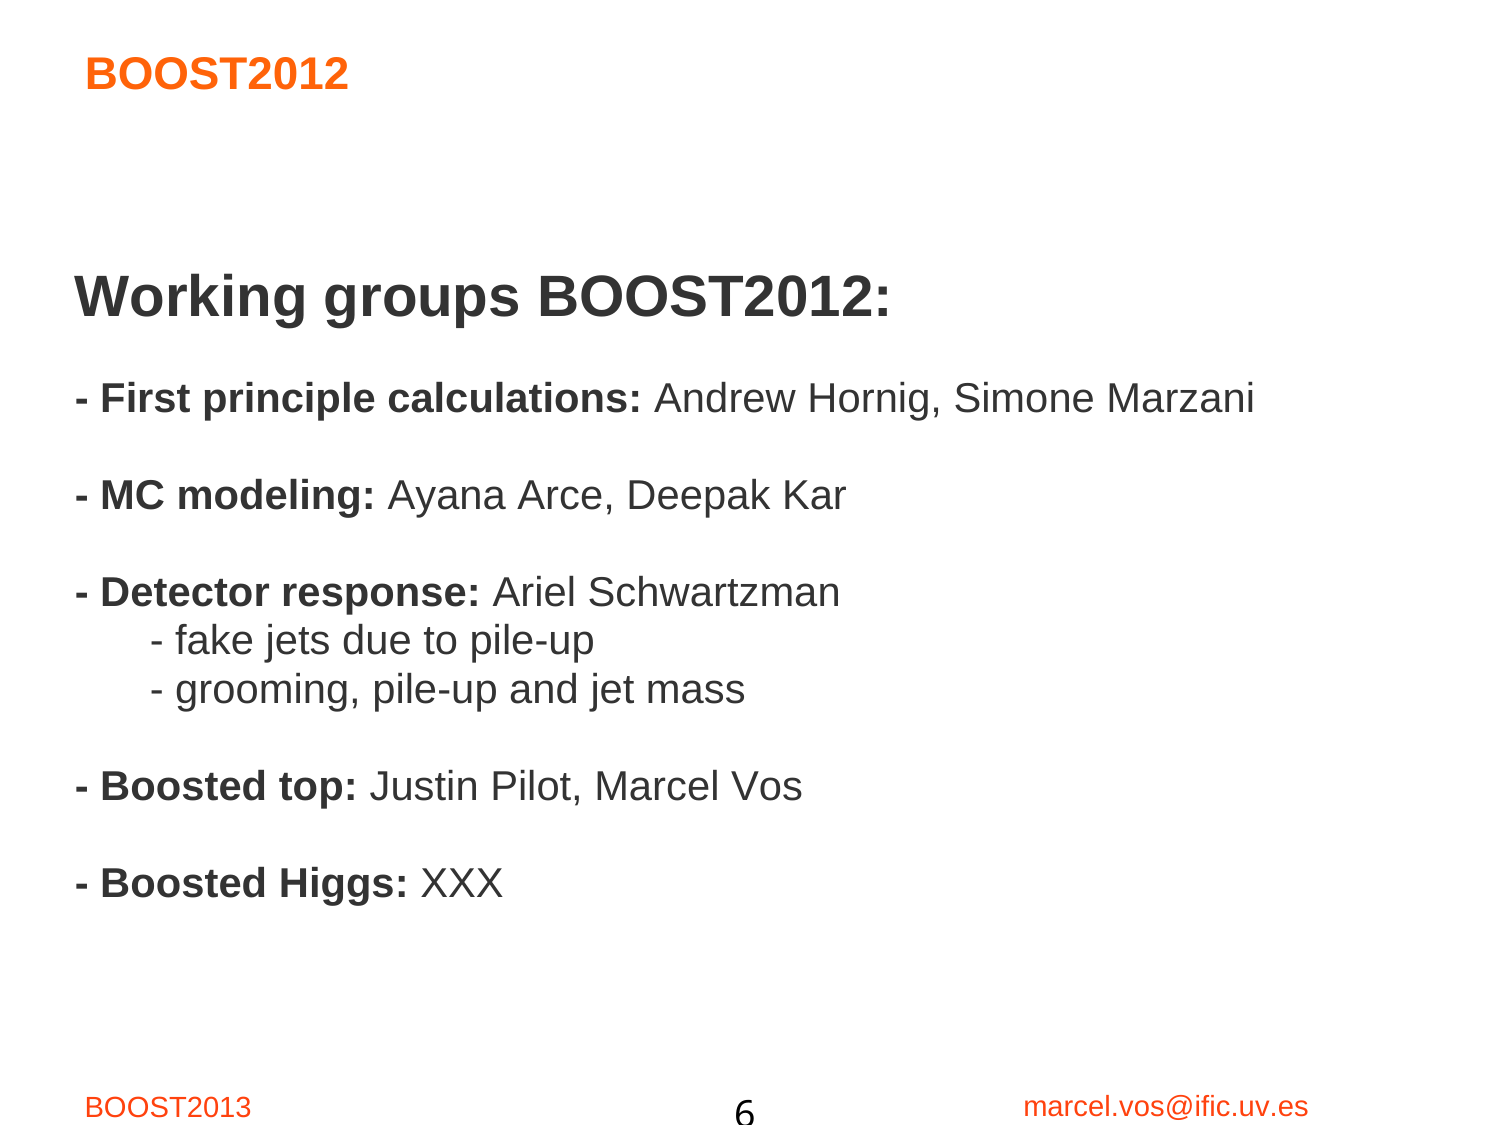

# BOOST2012
Working groups BOOST2012:
- First principle calculations: Andrew Hornig, Simone Marzani
- MC modeling: Ayana Arce, Deepak Kar
- Detector response: Ariel Schwartzman
	- fake jets due to pile-up
	- grooming, pile-up and jet mass
- Boosted top: Justin Pilot, Marcel Vos
- Boosted Higgs: XXX
6
Marcel.Vos@ific.uv.es